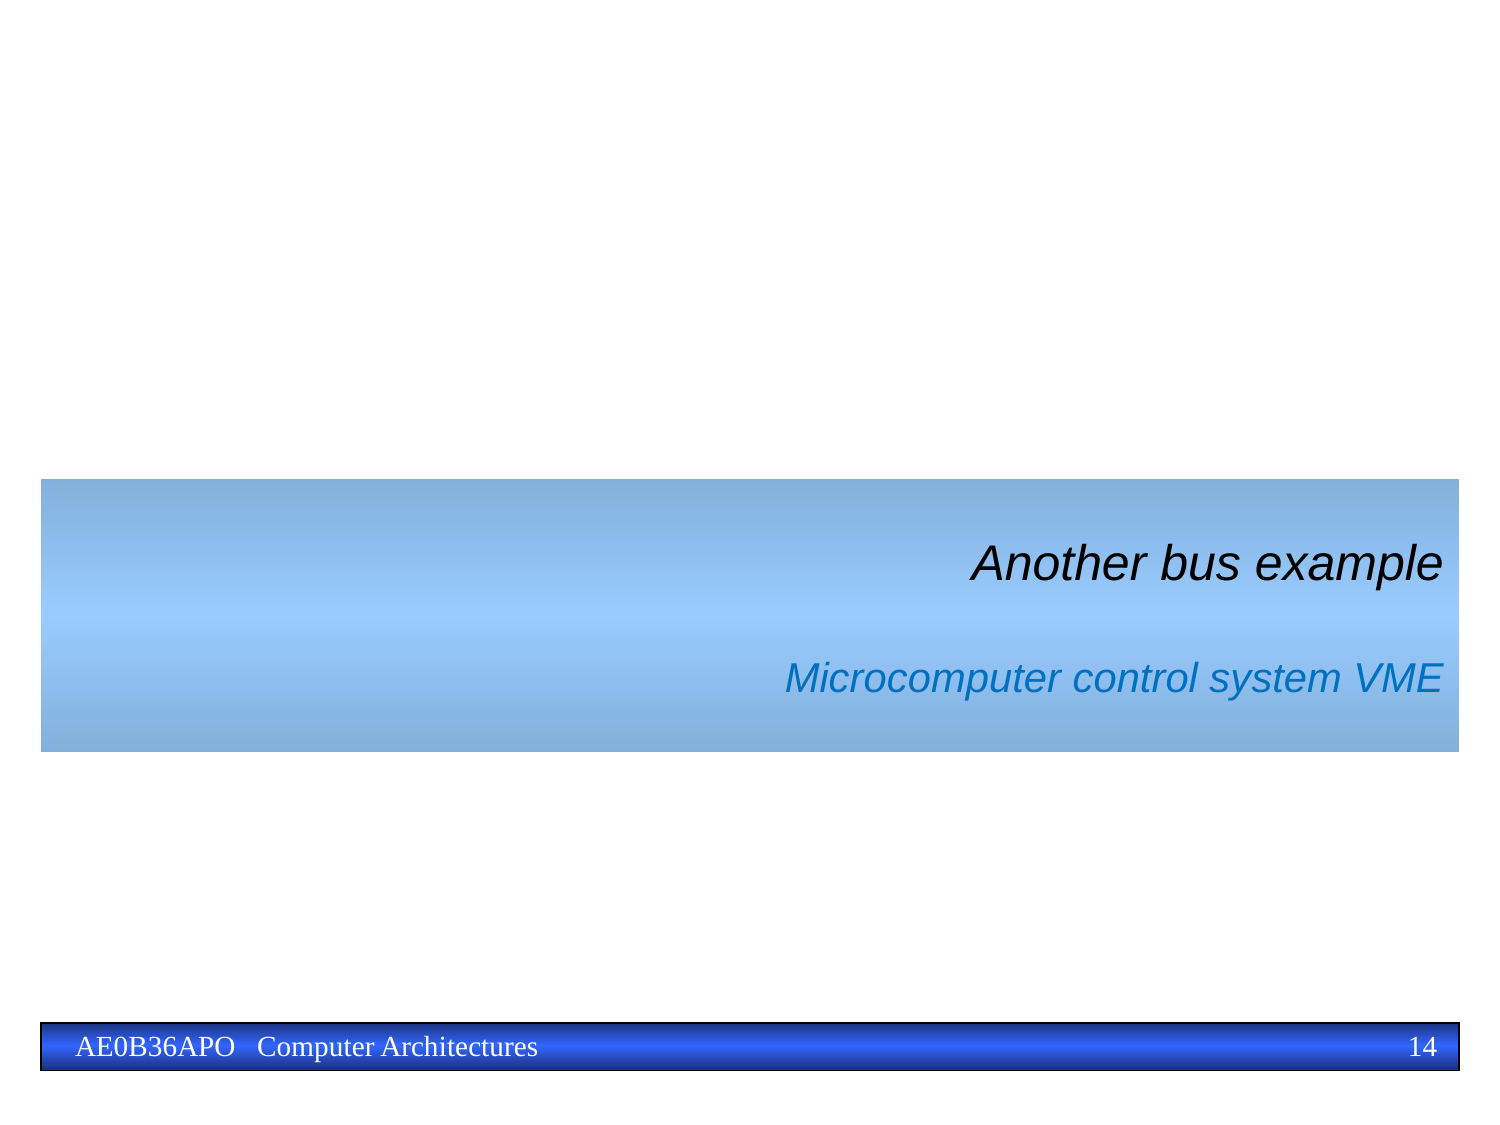

# Another bus example Microcomputer control system VME
AE0B36APO Computer Architectures
14